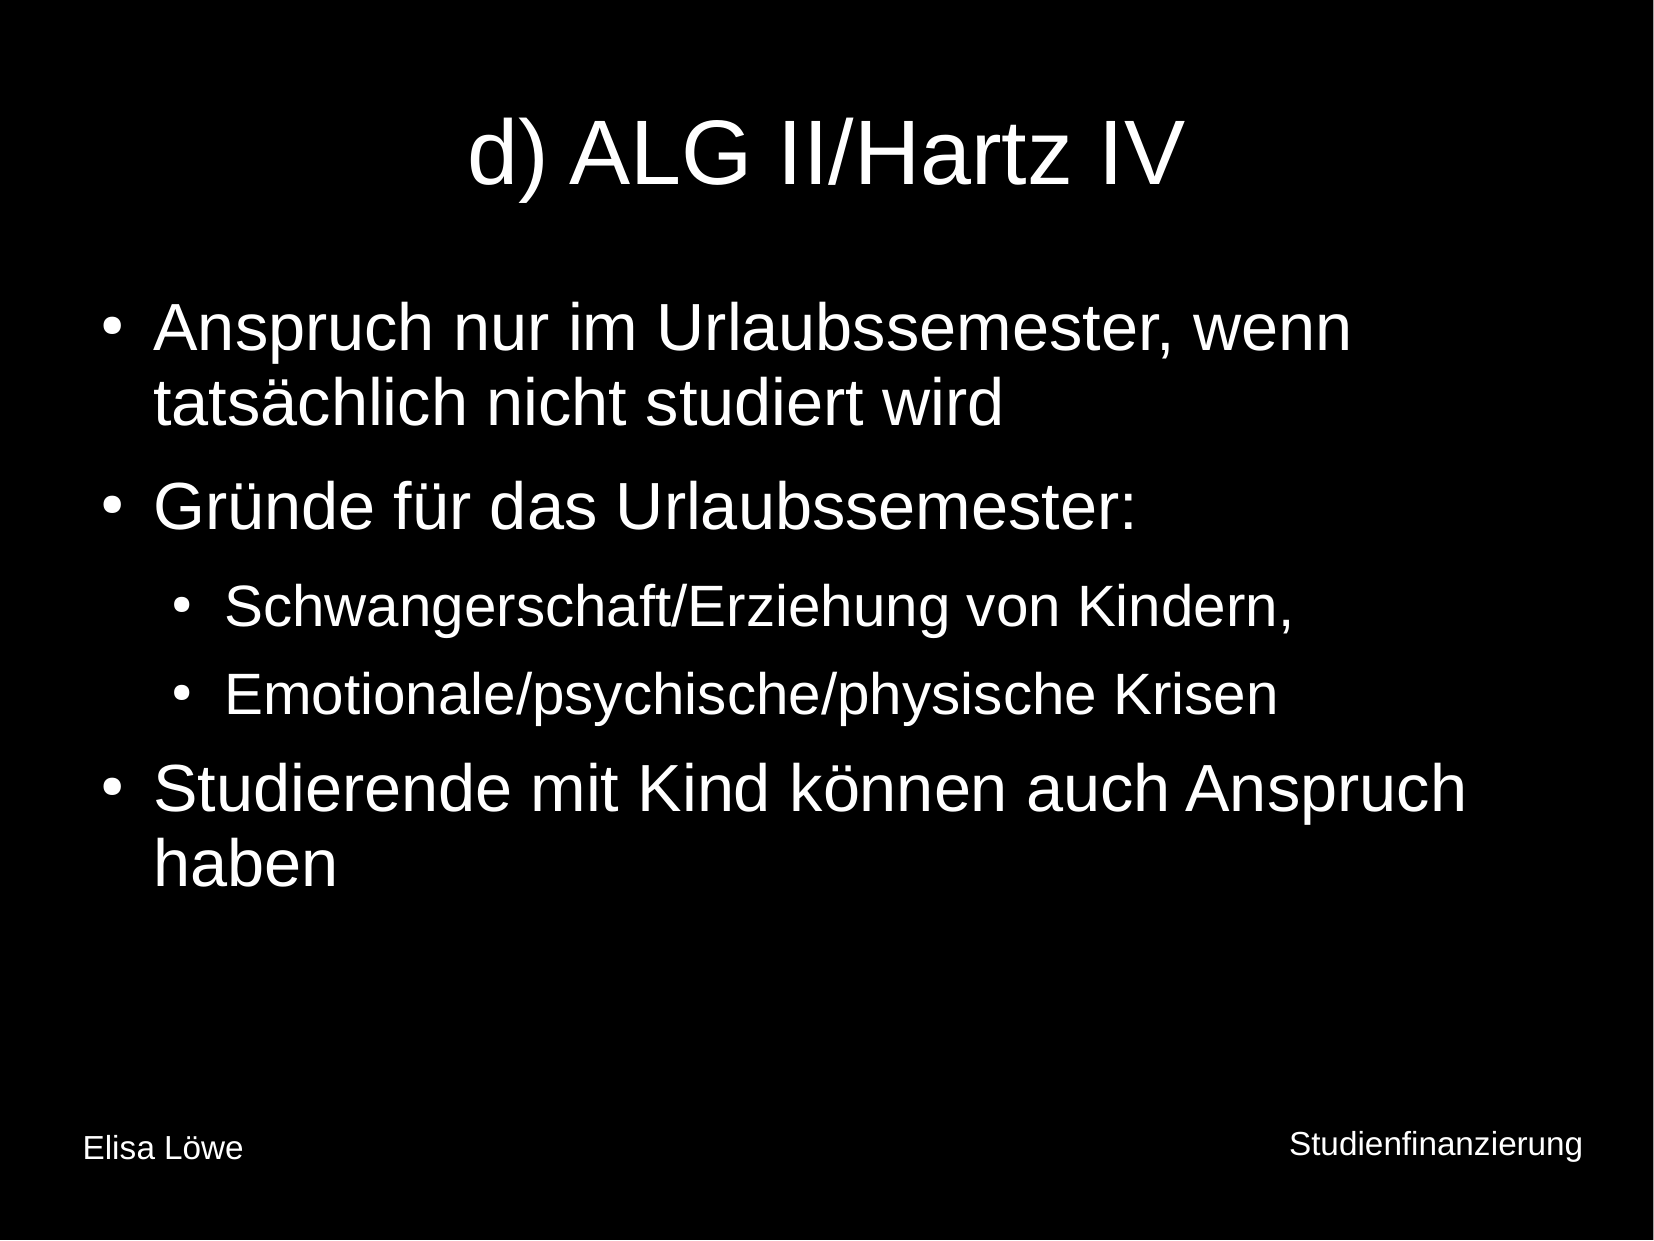

# d) ALG II/Hartz IV
Anspruch nur im Urlaubssemester, wenn tatsächlich nicht studiert wird
Gründe für das Urlaubssemester:
Schwangerschaft/Erziehung von Kindern,
Emotionale/psychische/physische Krisen
Studierende mit Kind können auch Anspruch haben
 Studienfinanzierung
Elisa Löwe